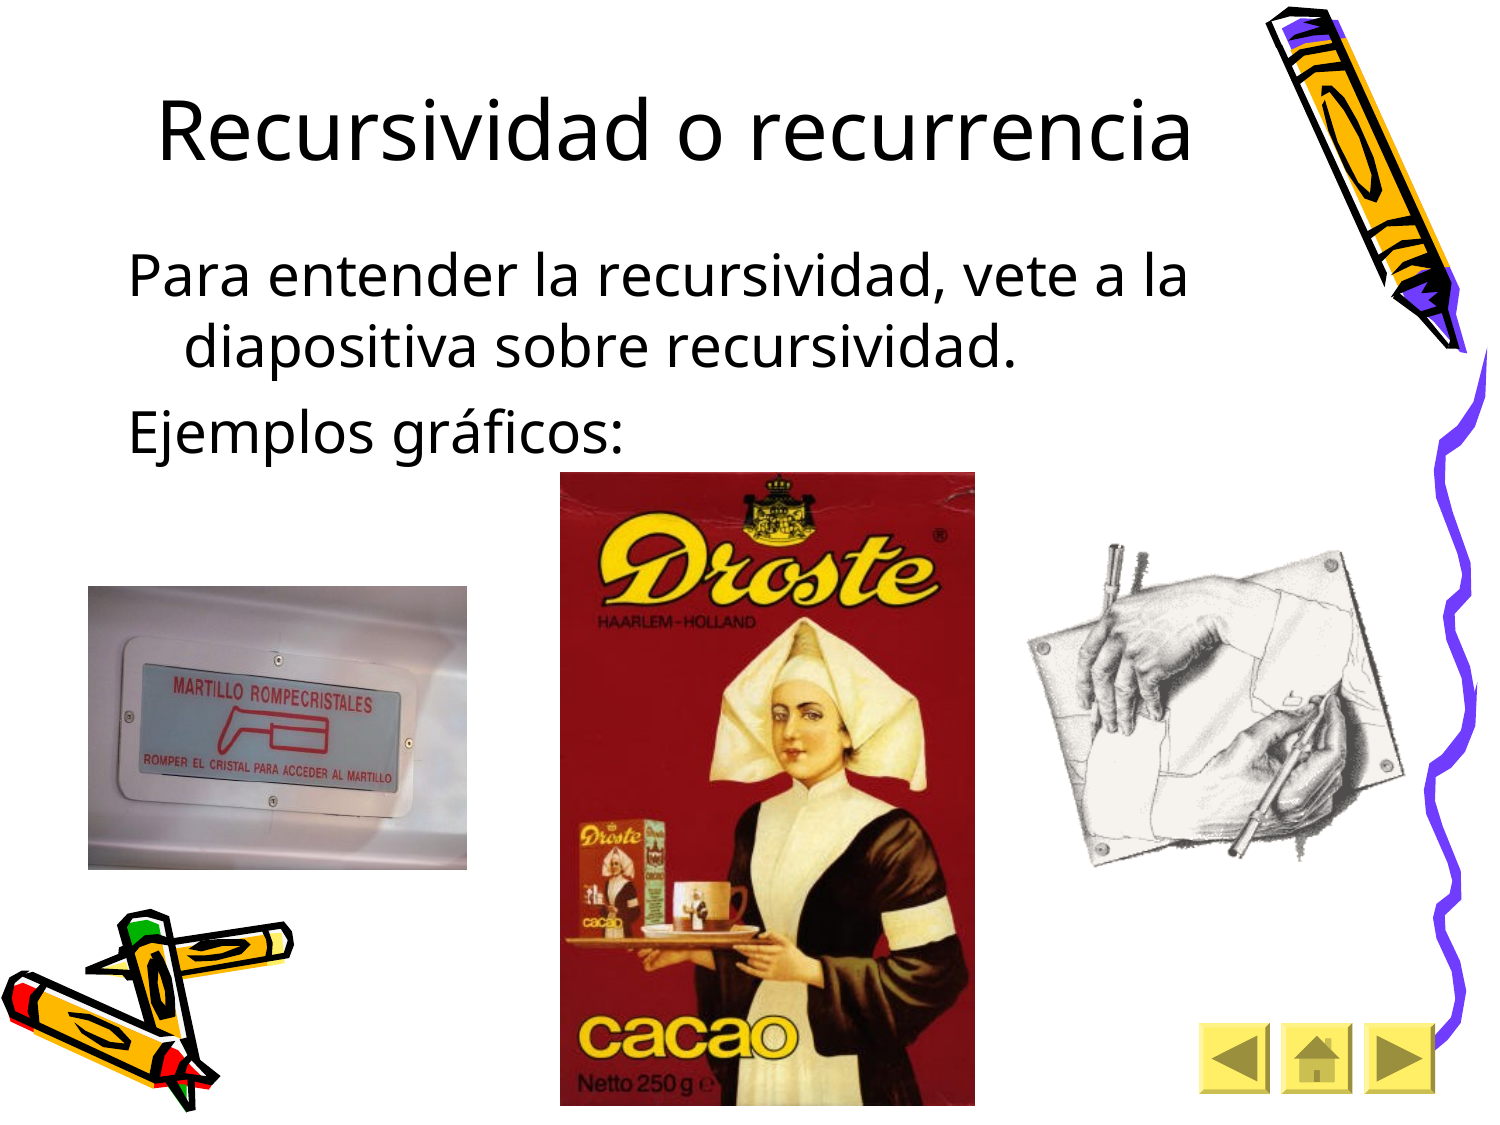

# Recursividad o recurrencia
Para entender la recursividad, vete a la diapositiva sobre recursividad.
Ejemplos gráficos: